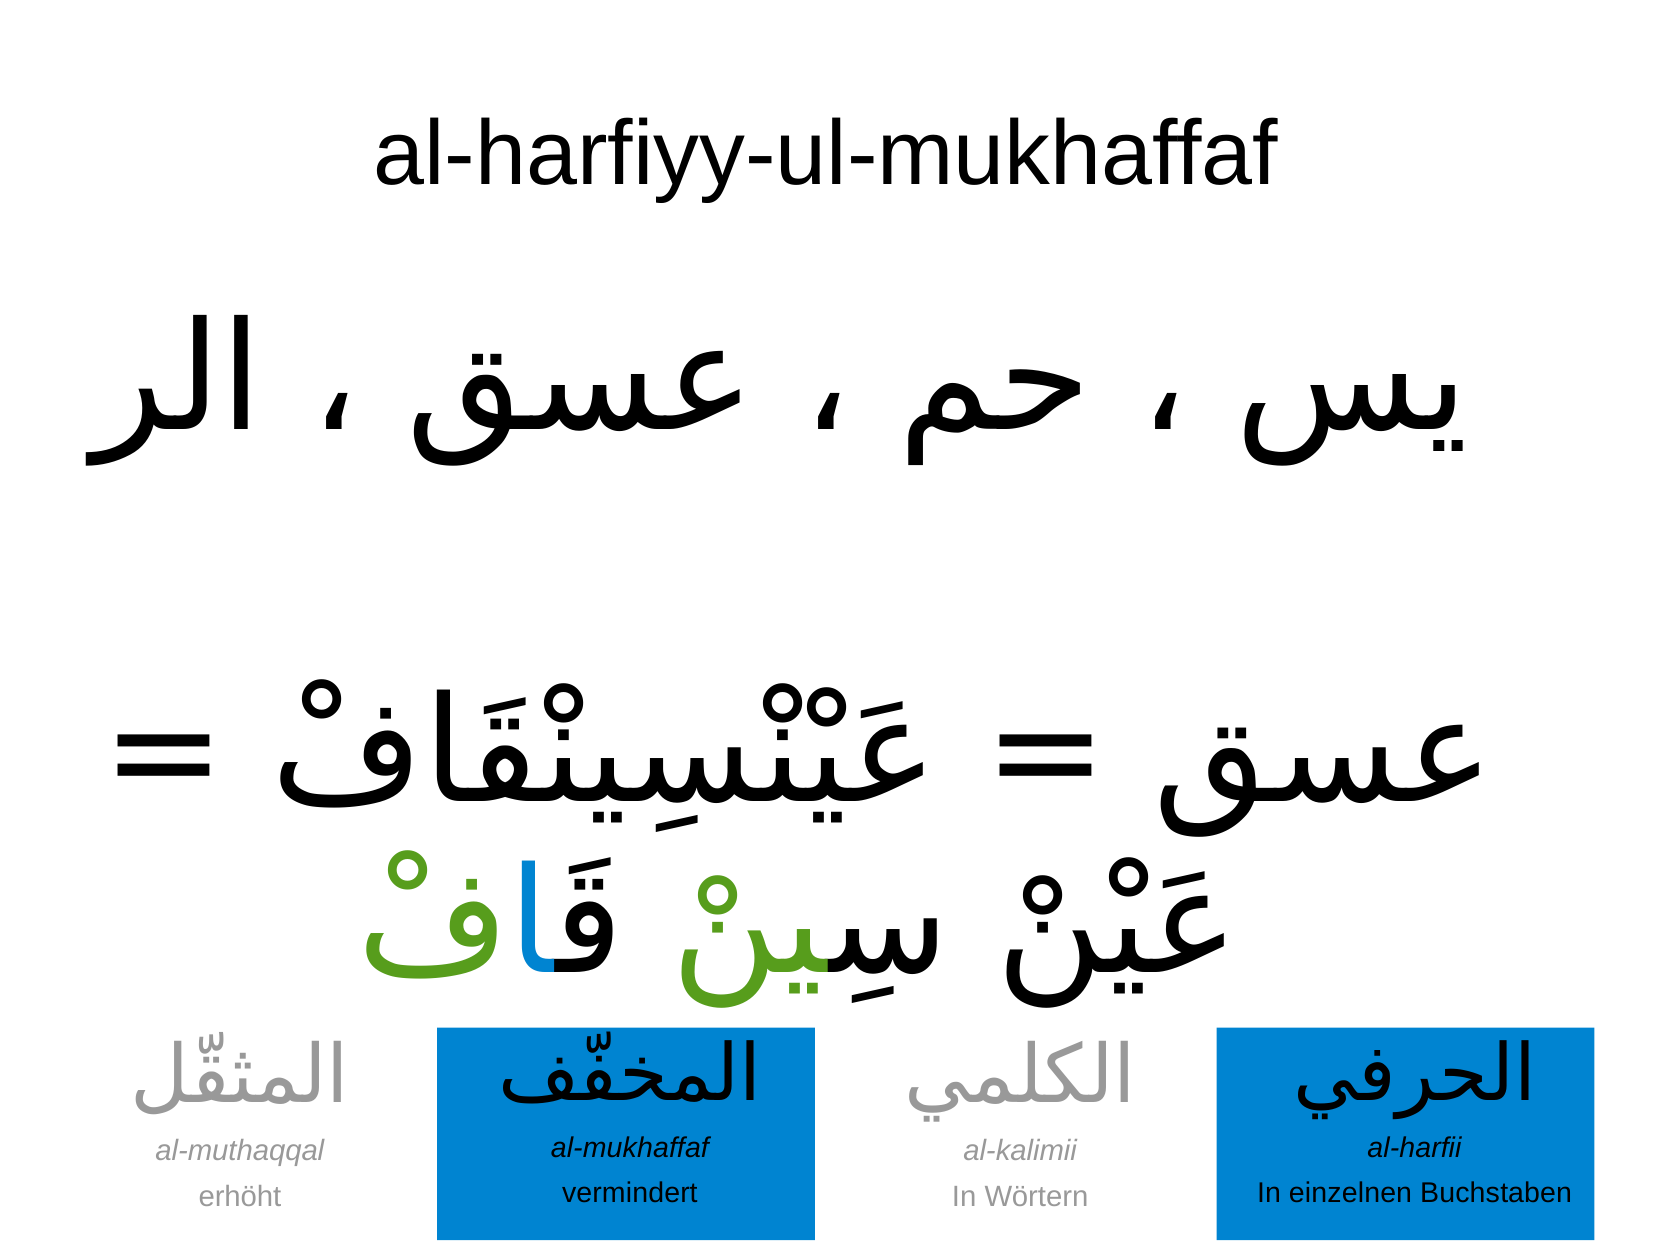

# al-harfiyy-ul-mukhaffaf
يس ، حم ، عسق ، الر
عسق = عَيْنْسِينْقَافْ = عَيْنْ سِينْ قَافْ
المثقّل
al-muthaqqal
erhöht
المخفّف
al-mukhaffaf
vermindert
الكلمي
al-kalimii
In Wörtern
الحرفي
al-harfii
In einzelnen Buchstaben